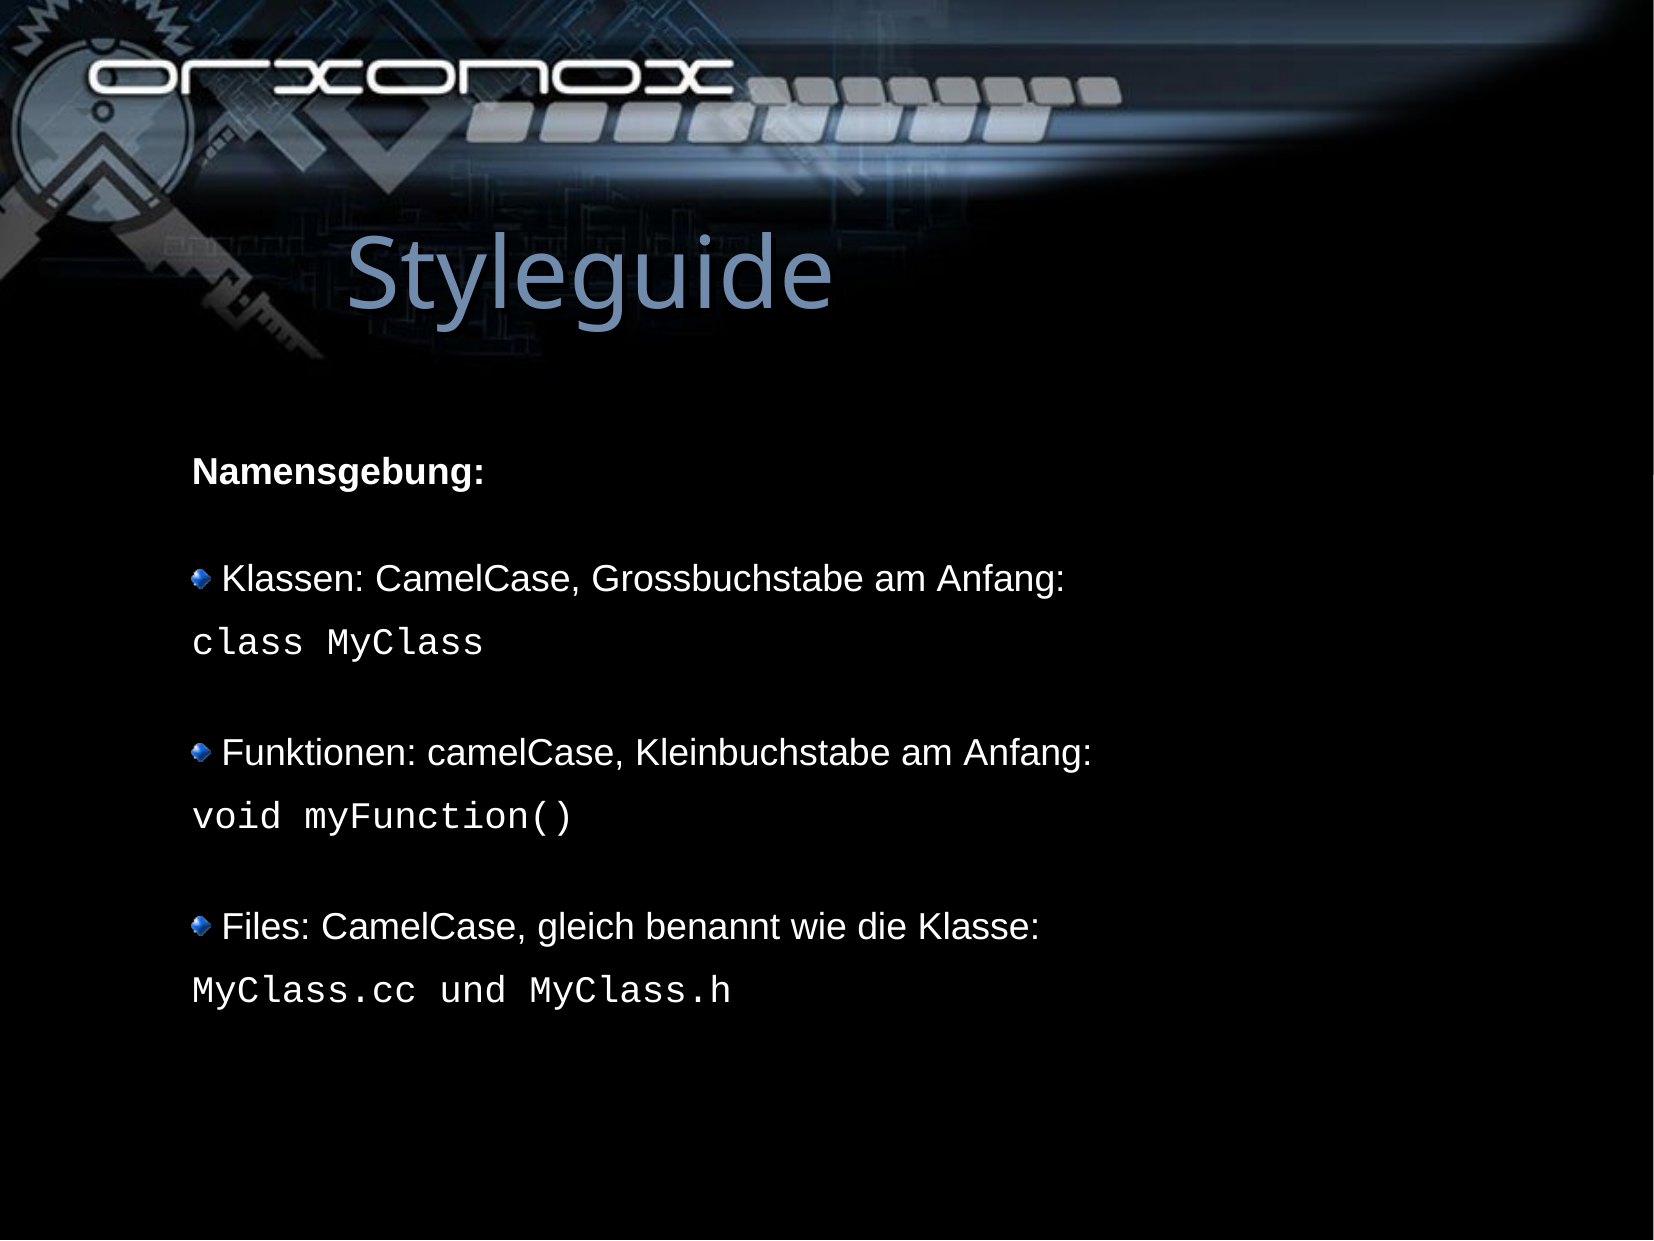

Styleguide
Namensgebung:
 Klassen: CamelCase, Grossbuchstabe am Anfang:
class MyClass
 Funktionen: camelCase, Kleinbuchstabe am Anfang:
void myFunction()
 Files: CamelCase, gleich benannt wie die Klasse:
MyClass.cc und MyClass.h